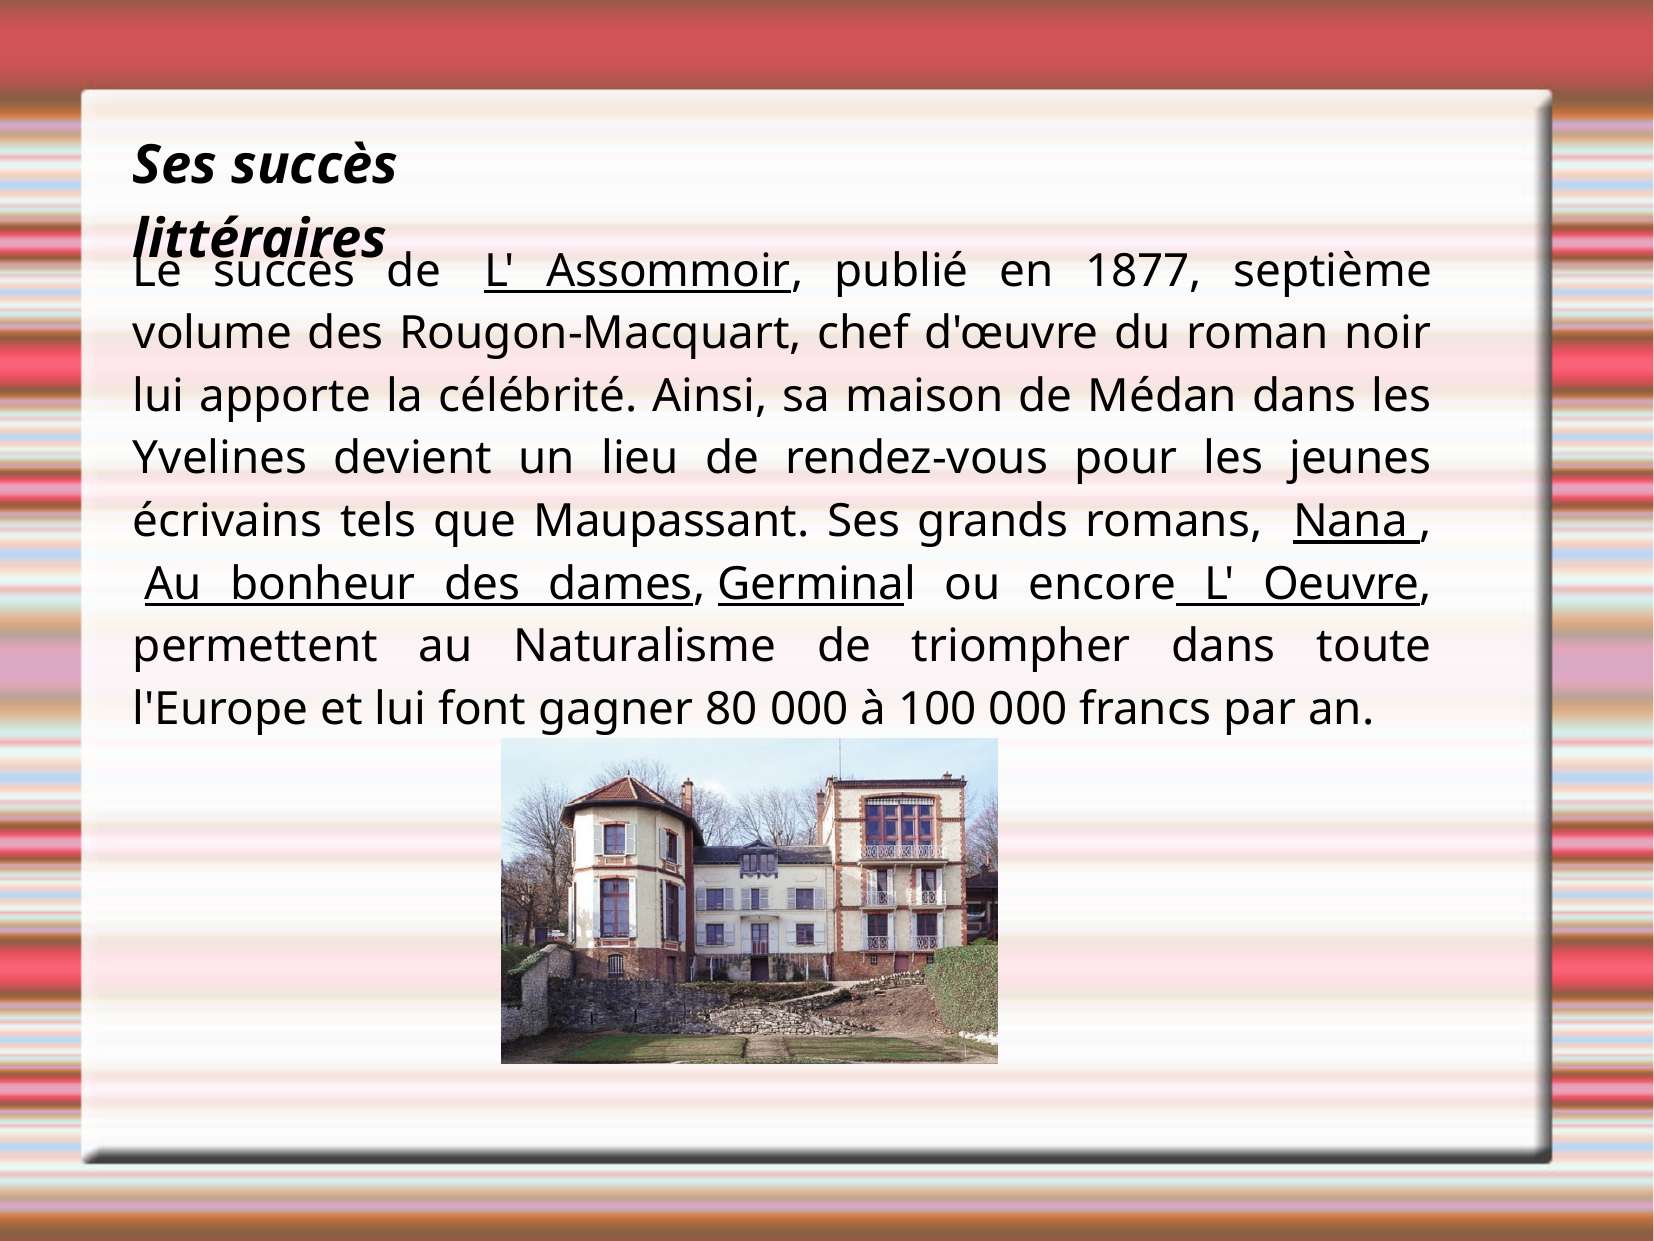

Ses succès littéraires
Le succès de  L' Assommoir, publié en 1877, septième volume des Rougon-Macquart, chef d'œuvre du roman noir lui apporte la célébrité. Ainsi, sa maison de Médan dans les Yvelines devient un lieu de rendez-vous pour les jeunes écrivains tels que Maupassant. Ses grands romans,  Nana ,  Au bonheur des dames, Germinal ou encore L' Oeuvre, permettent au Naturalisme de triompher dans toute l'Europe et lui font gagner 80 000 à 100 000 francs par an.